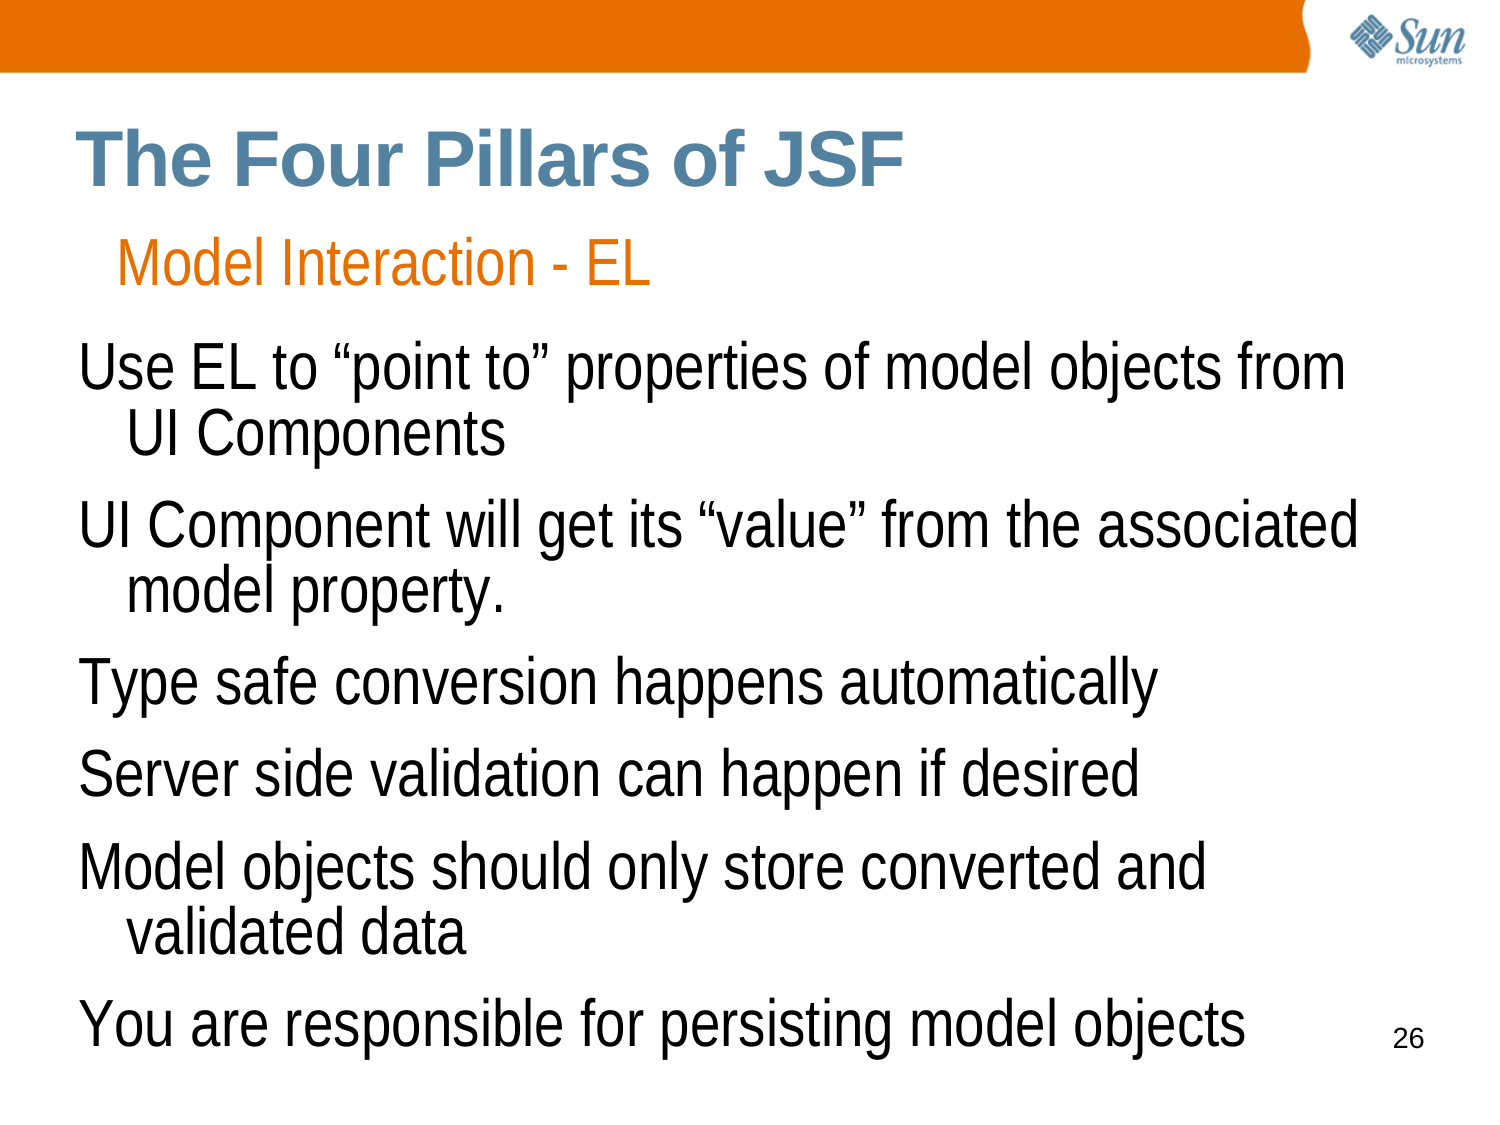

# The Four Pillars of JSF
Model Interaction - EL
Use EL to “point to” properties of model objects from UI Components
UI Component will get its “value” from the associated model property.
Type safe conversion happens automatically
Server side validation can happen if desired
Model objects should only store converted and validated data
You are responsible for persisting model objects
26